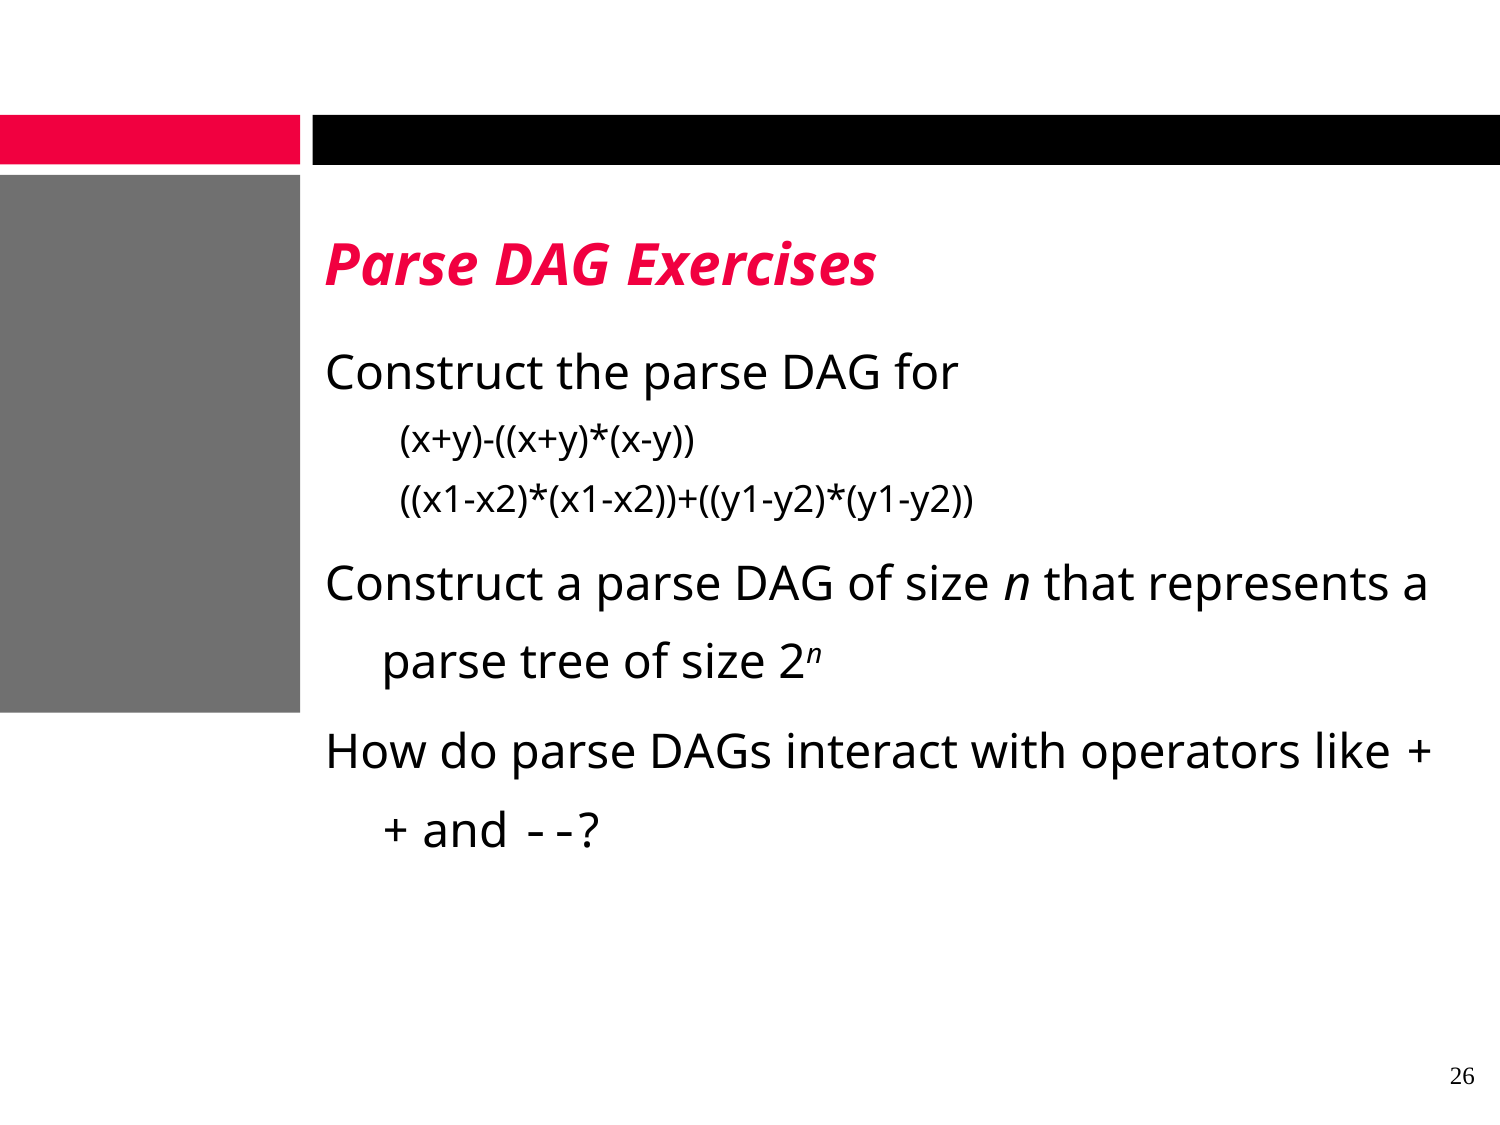

# Parse DAG Exercises
Construct the parse DAG for
(x+y)-((x+y)*(x-y))
((x1-x2)*(x1-x2))+((y1-y2)*(y1-y2))
Construct a parse DAG of size n that represents a parse tree of size 2n
How do parse DAGs interact with operators like ++ and --?
26